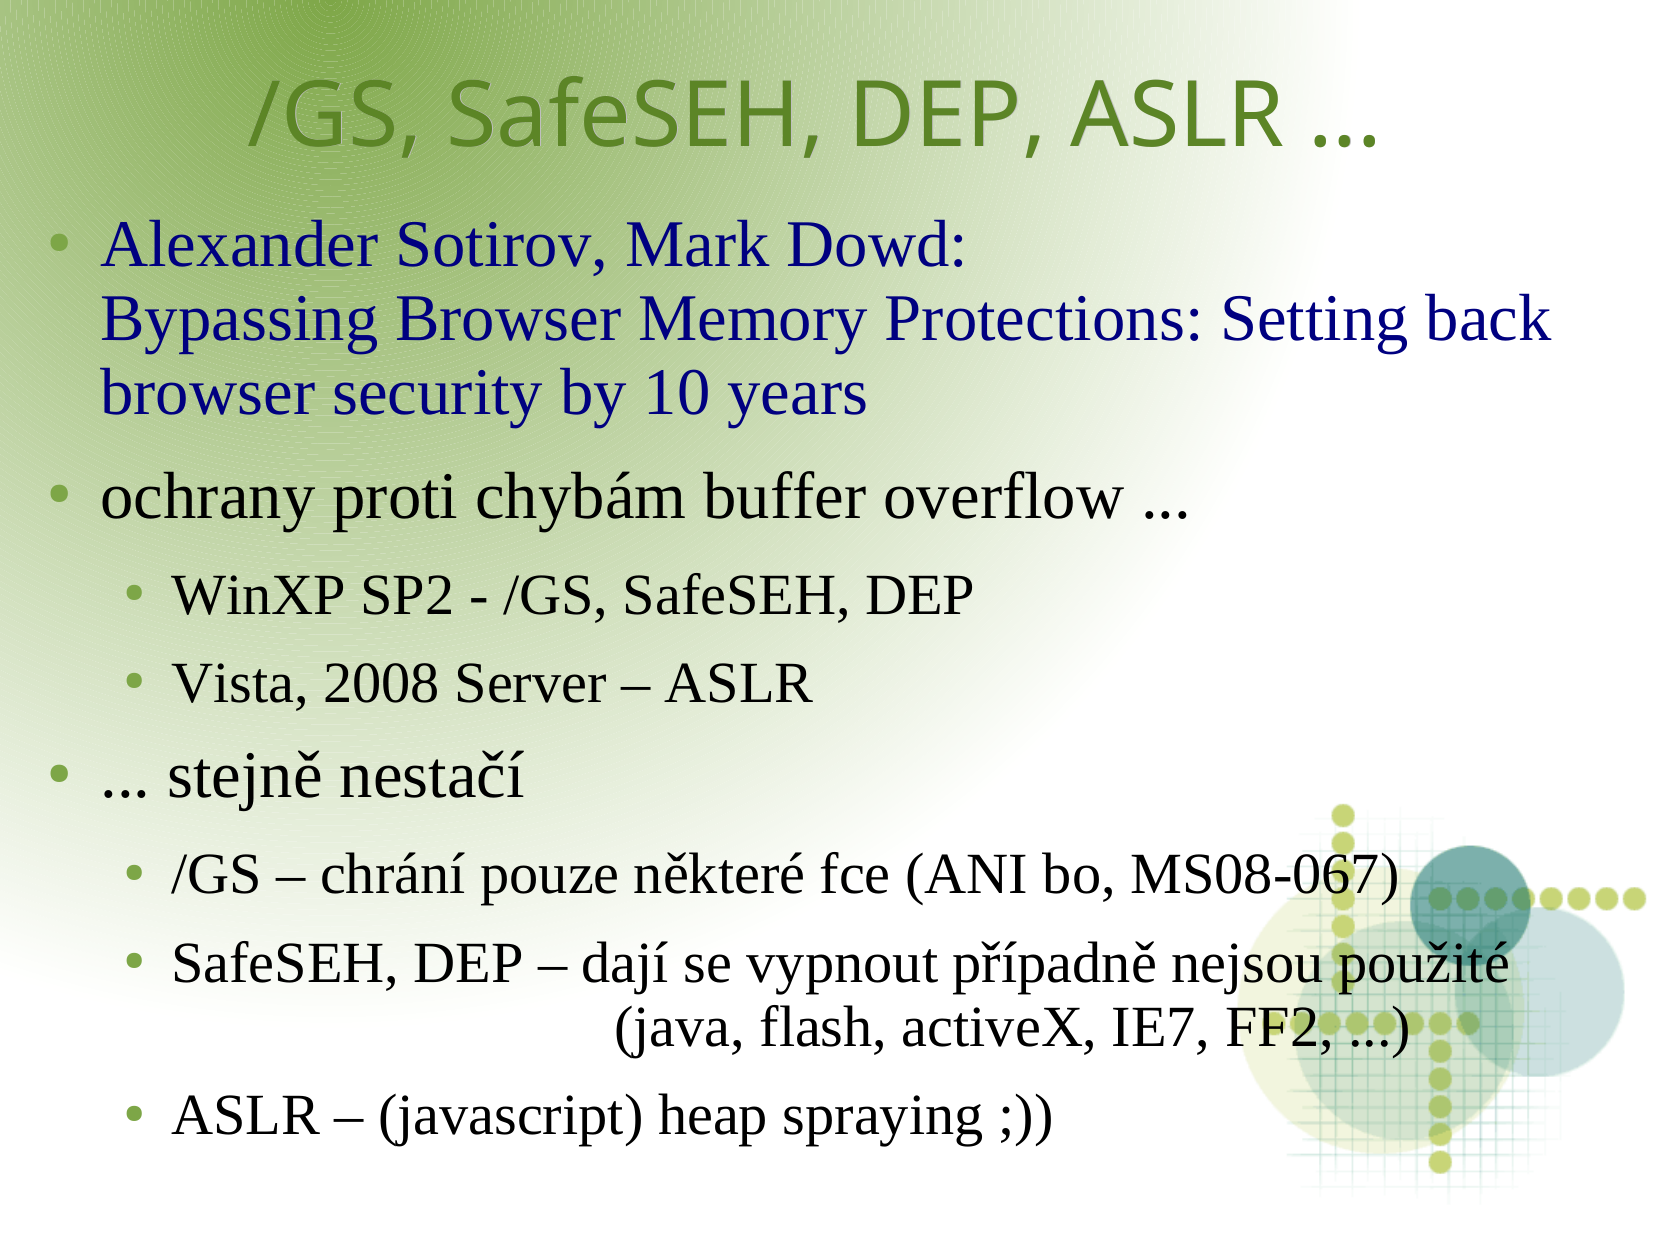

# /GS, SafeSEH, DEP, ASLR ...
Alexander Sotirov, Mark Dowd:
Bypassing Browser Memory Protections: Setting back browser security by 10 years
ochrany proti chybám buffer overflow ...
WinXP SP2 - /GS, SafeSEH, DEP
Vista, 2008 Server – ASLR
... stejně nestačí
/GS – chrání pouze některé fce (ANI bo, MS08-067)
SafeSEH, DEP – dají se vypnout případně nejsou použité
						(java, flash, activeX, IE7, FF2, ...)
ASLR – (javascript) heap spraying ;))